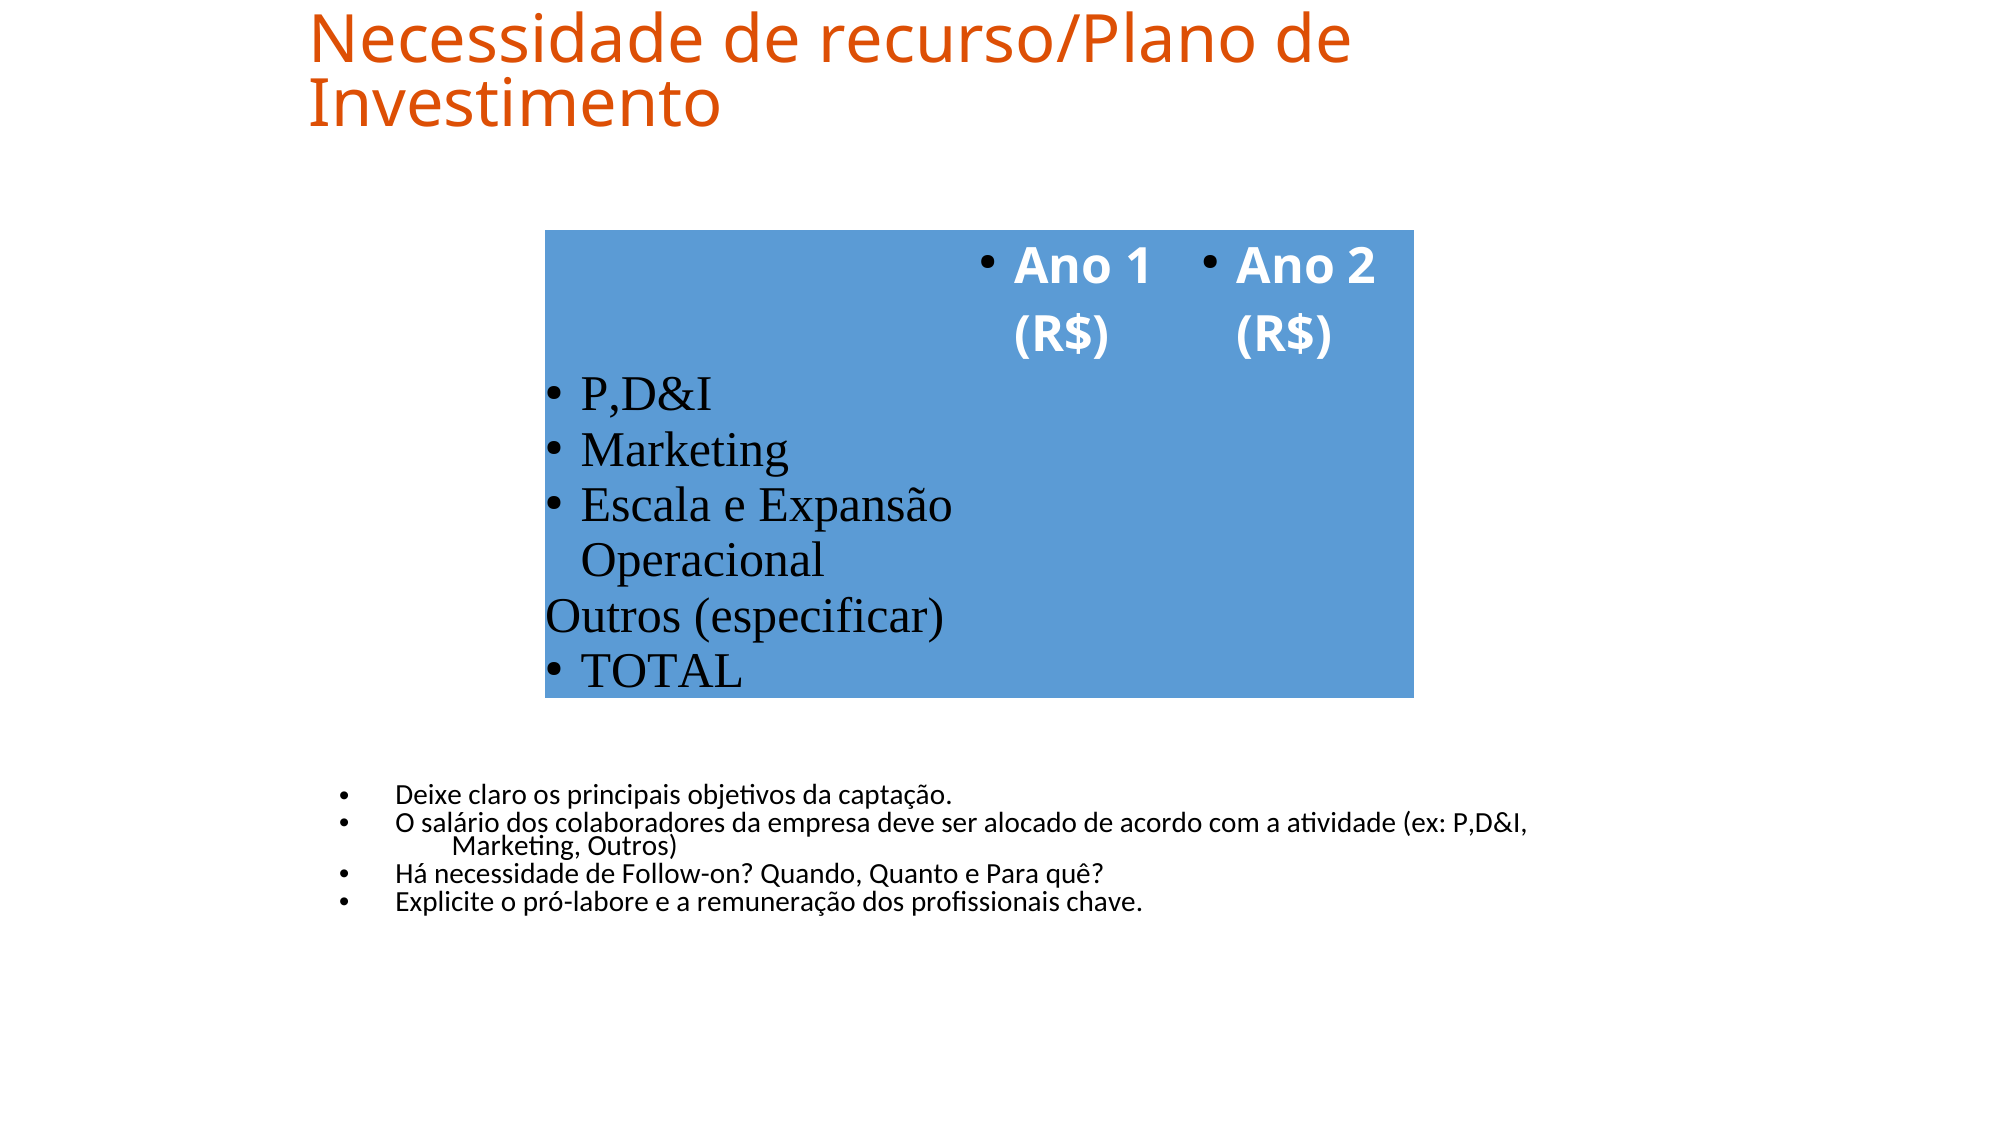

Necessidade de recurso/Plano de Investimento
| | Ano 1 (R$) | Ano 2 (R$) |
| --- | --- | --- |
| P,D&I | | |
| Marketing | | |
| Escala e Expansão Operacional | | |
| Outros (especificar) | | |
| TOTAL | | |
Deixe claro os principais objetivos da captação.
O salário dos colaboradores da empresa deve ser alocado de acordo com a atividade (ex: P,D&I, Marketing, Outros)
Há necessidade de Follow-on? Quando, Quanto e Para quê?
Explicite o pró-labore e a remuneração dos profissionais chave.